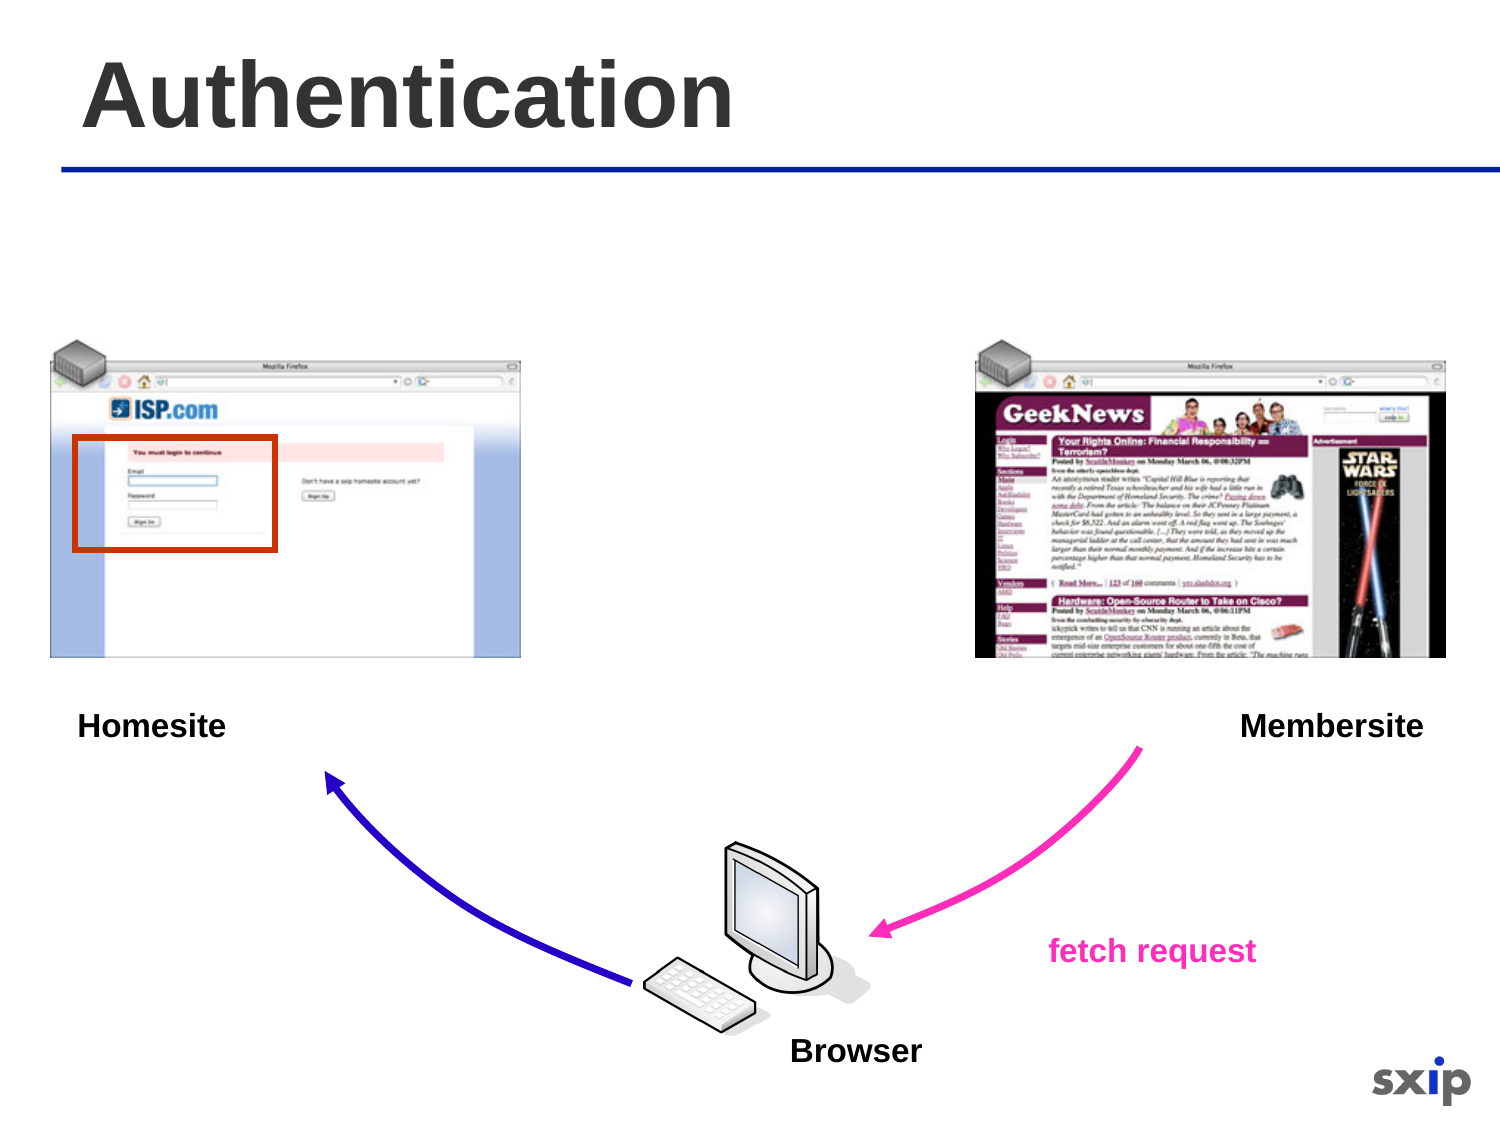

# Authentication
Homesite
Membersite
fetch request
Browser